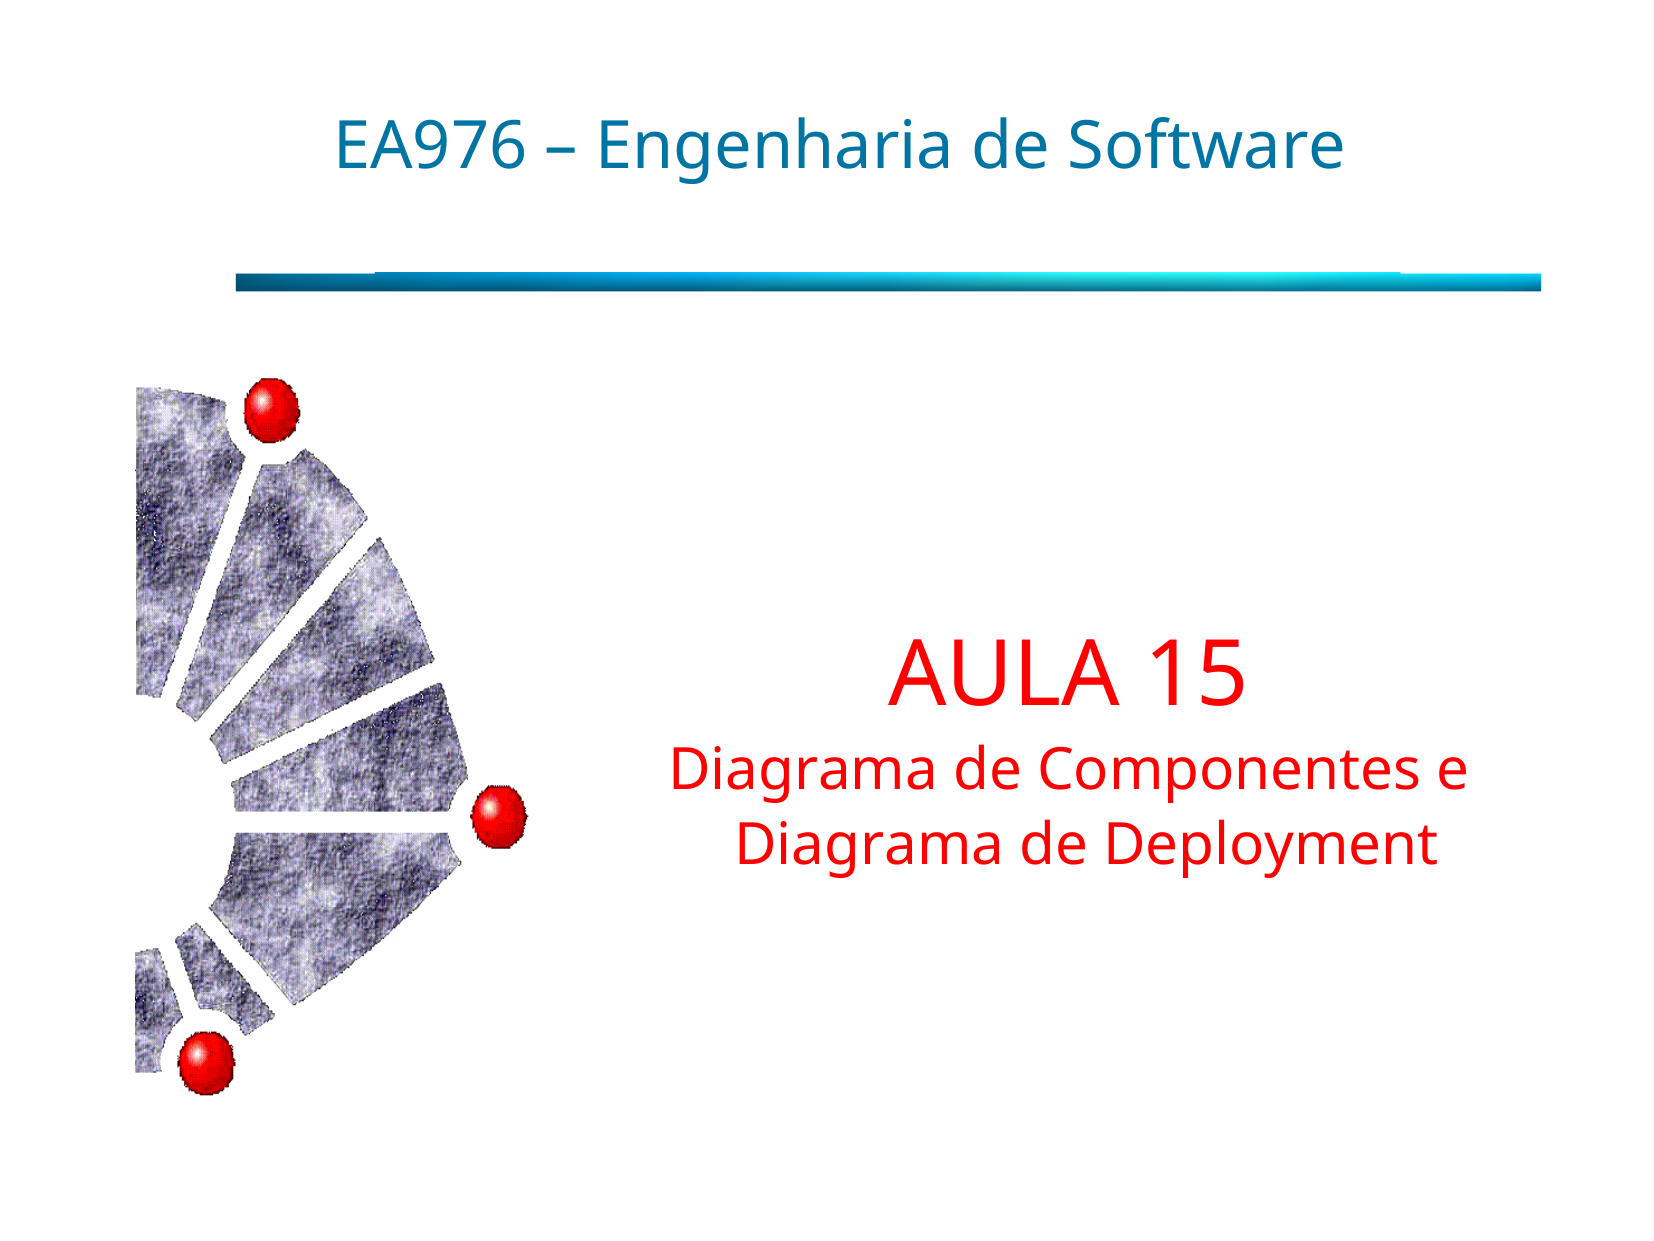

# EA976 – Engenharia de Software
AULA 15
Diagrama de Componentes e Diagrama de Deployment